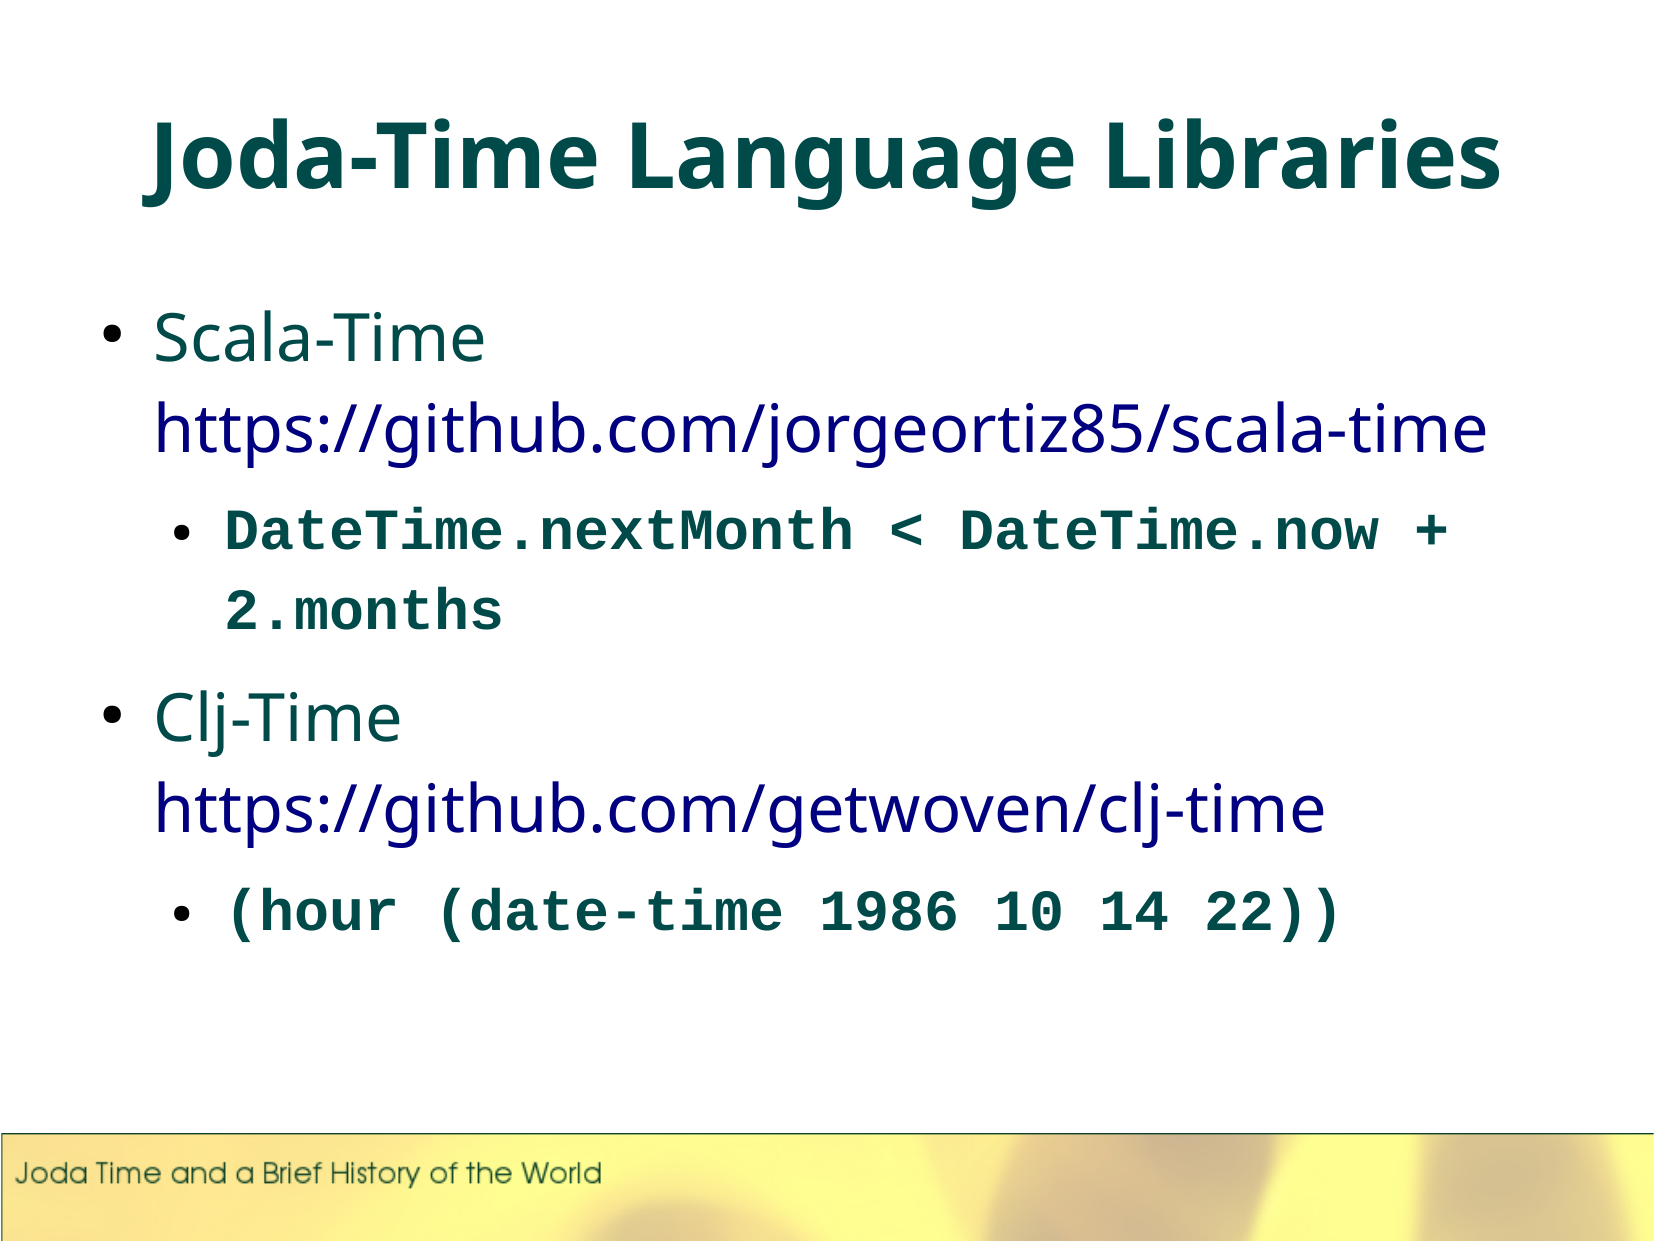

# Joda-Time Language Libraries
Scala-Time https://github.com/jorgeortiz85/scala-time
DateTime.nextMonth < DateTime.now + 2.months
Clj-Time https://github.com/getwoven/clj-time
(hour (date-time 1986 10 14 22))